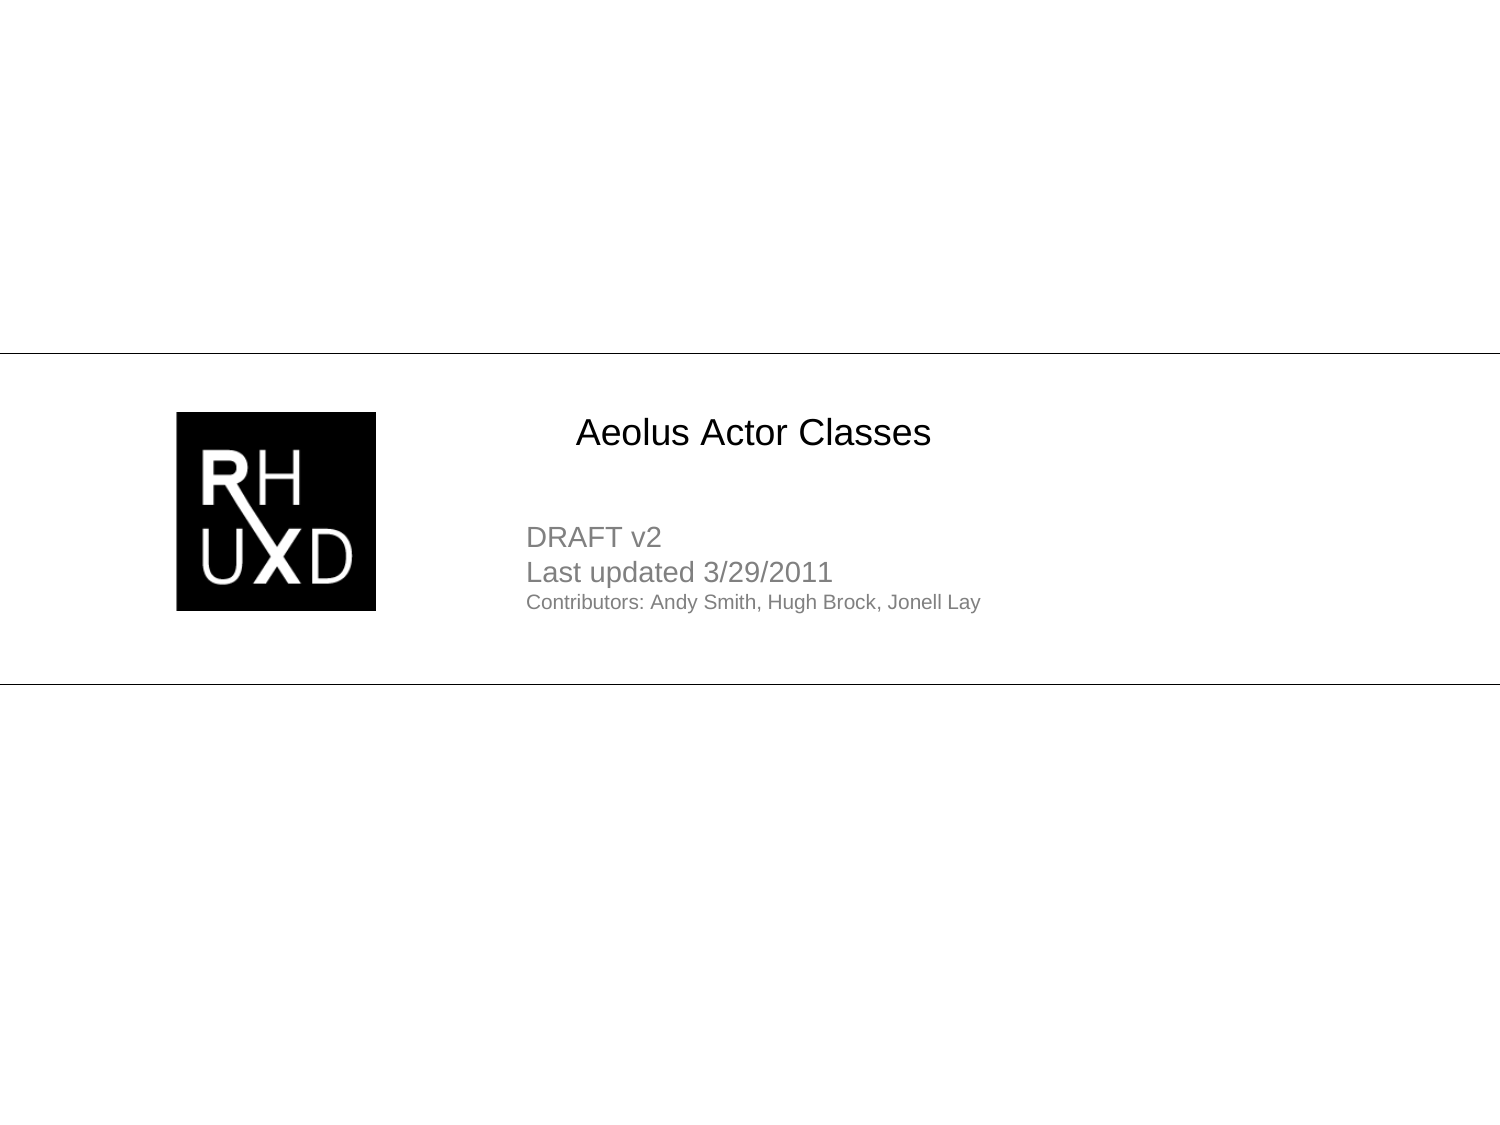

Aeolus Actor Classes
DRAFT v2
Last updated 3/29/2011
Contributors: Andy Smith, Hugh Brock, Jonell Lay